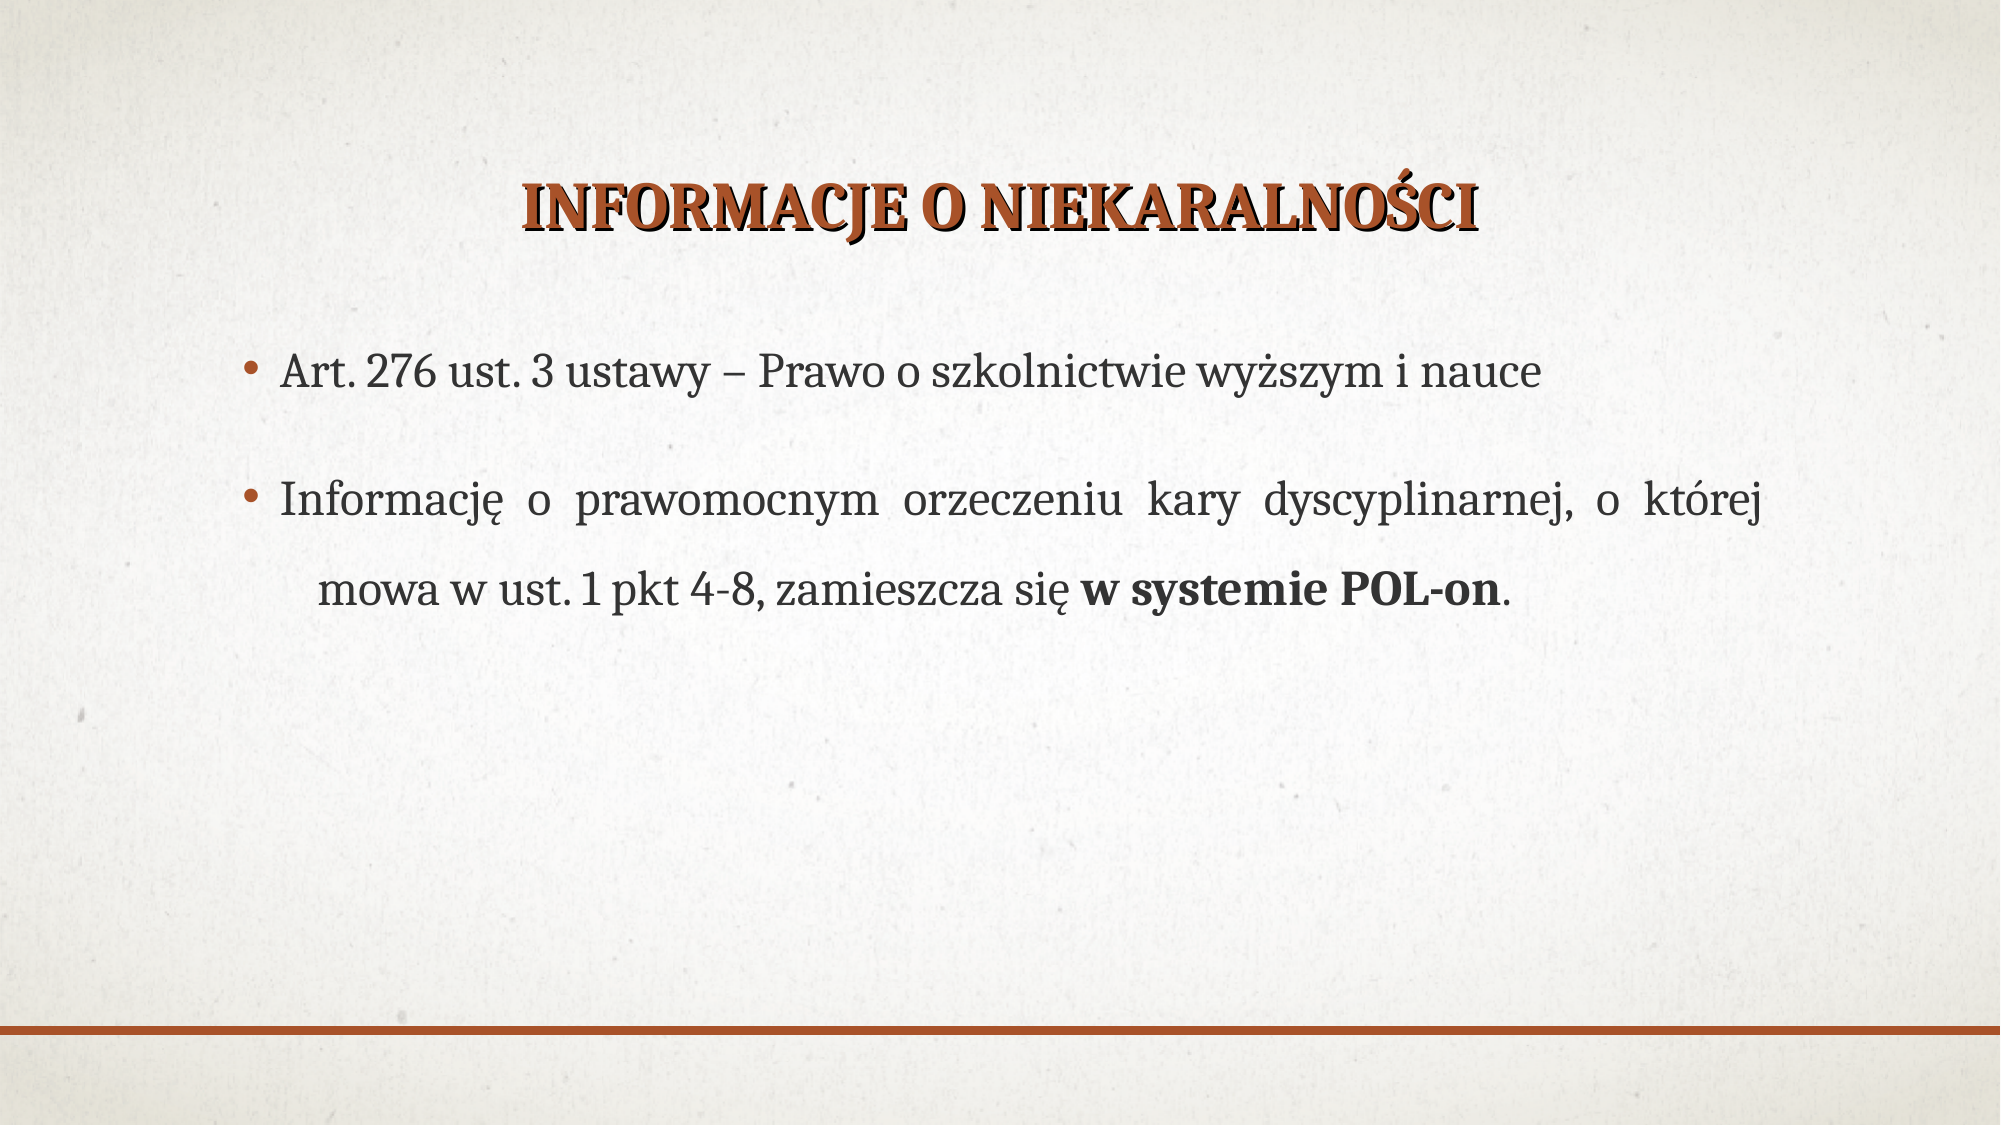

# Informacje o niekaralności
Art. 276 ust. 3 ustawy – Prawo o szkolnictwie wyższym i nauce
Informację o prawomocnym orzeczeniu kary dyscyplinarnej, o której mowa w ust. 1 pkt 4-8, zamieszcza się w systemie POL-on.